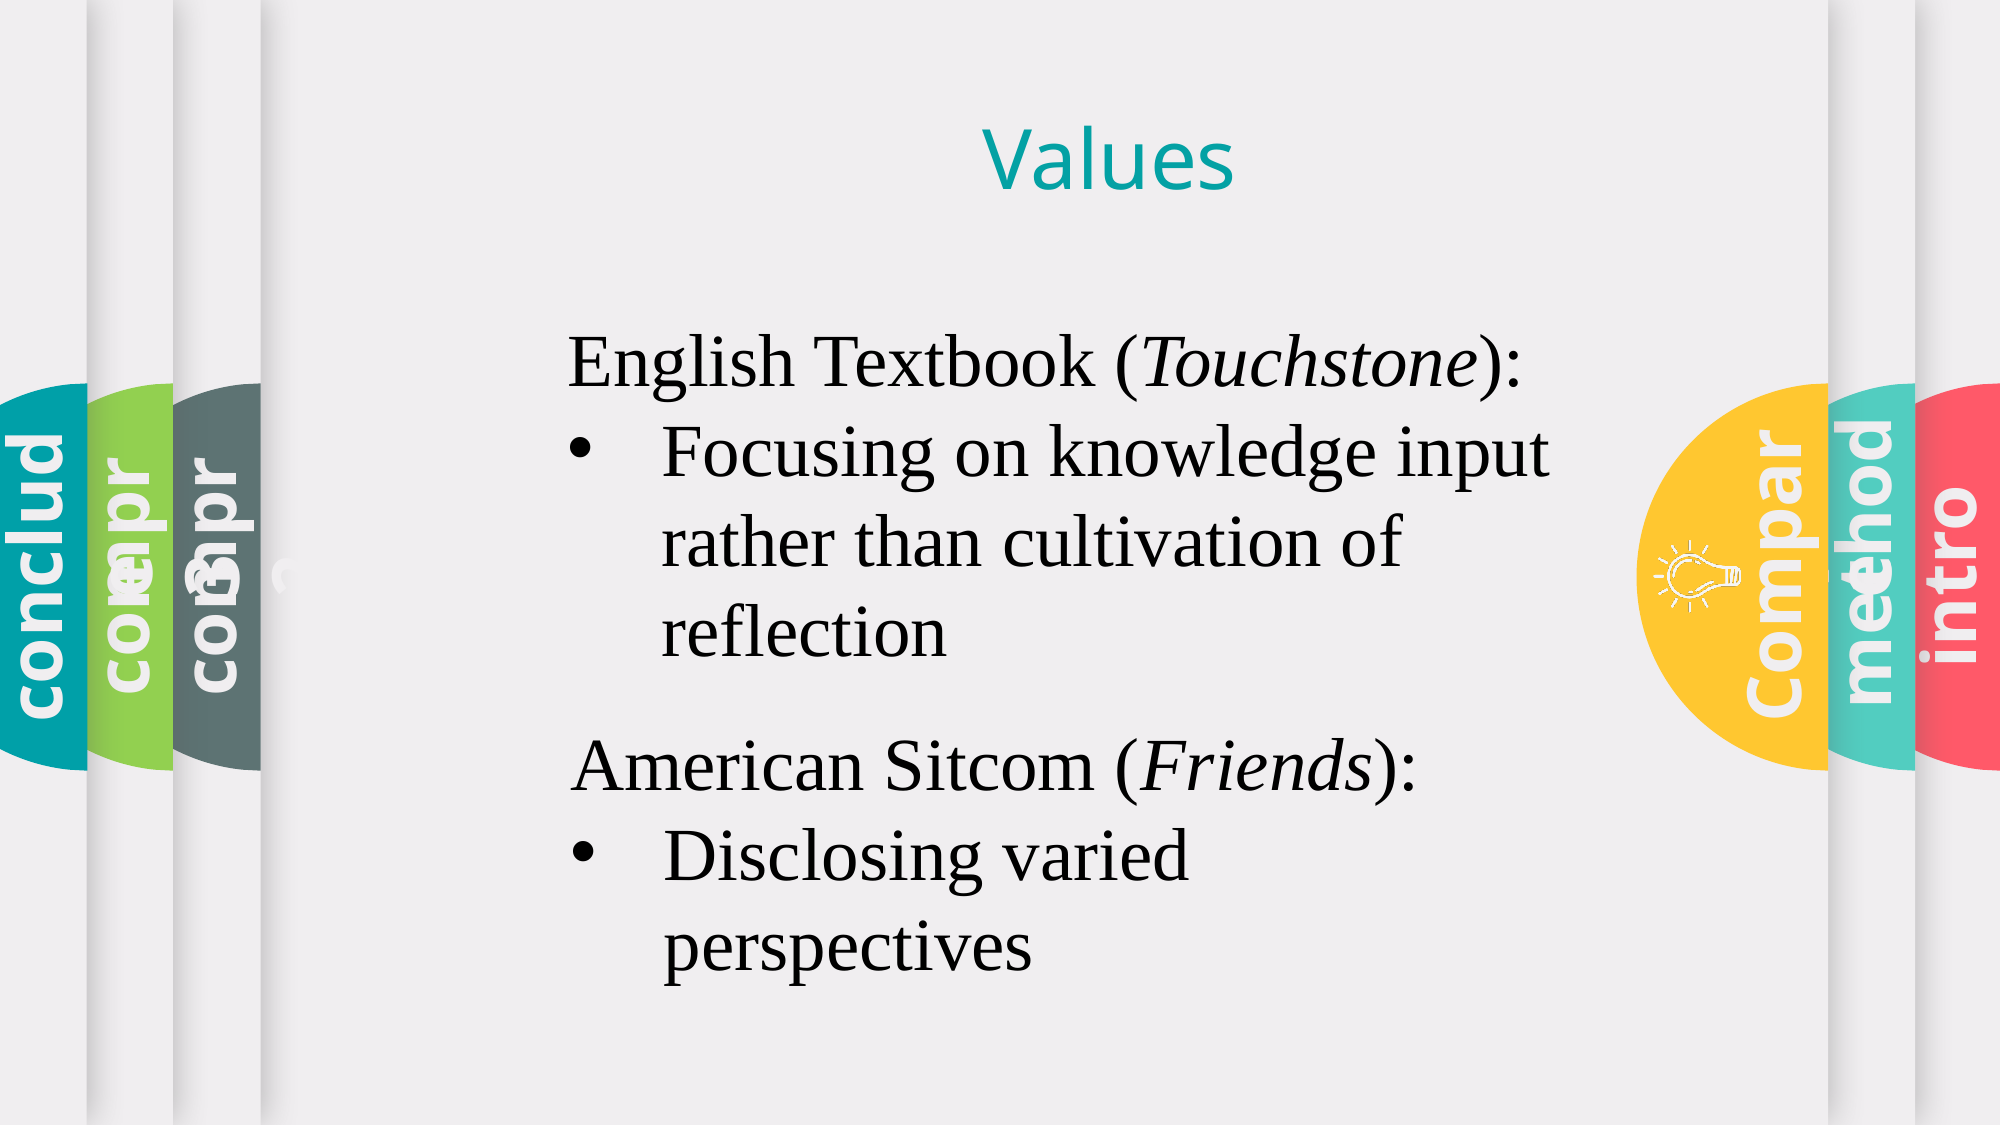

conclude
compr 2
compr 3
intro
method
Compare
Values
English Textbook (Touchstone):
Focusing on knowledge input rather than cultivation of reflection
American Sitcom (Friends):
Disclosing varied perspectives